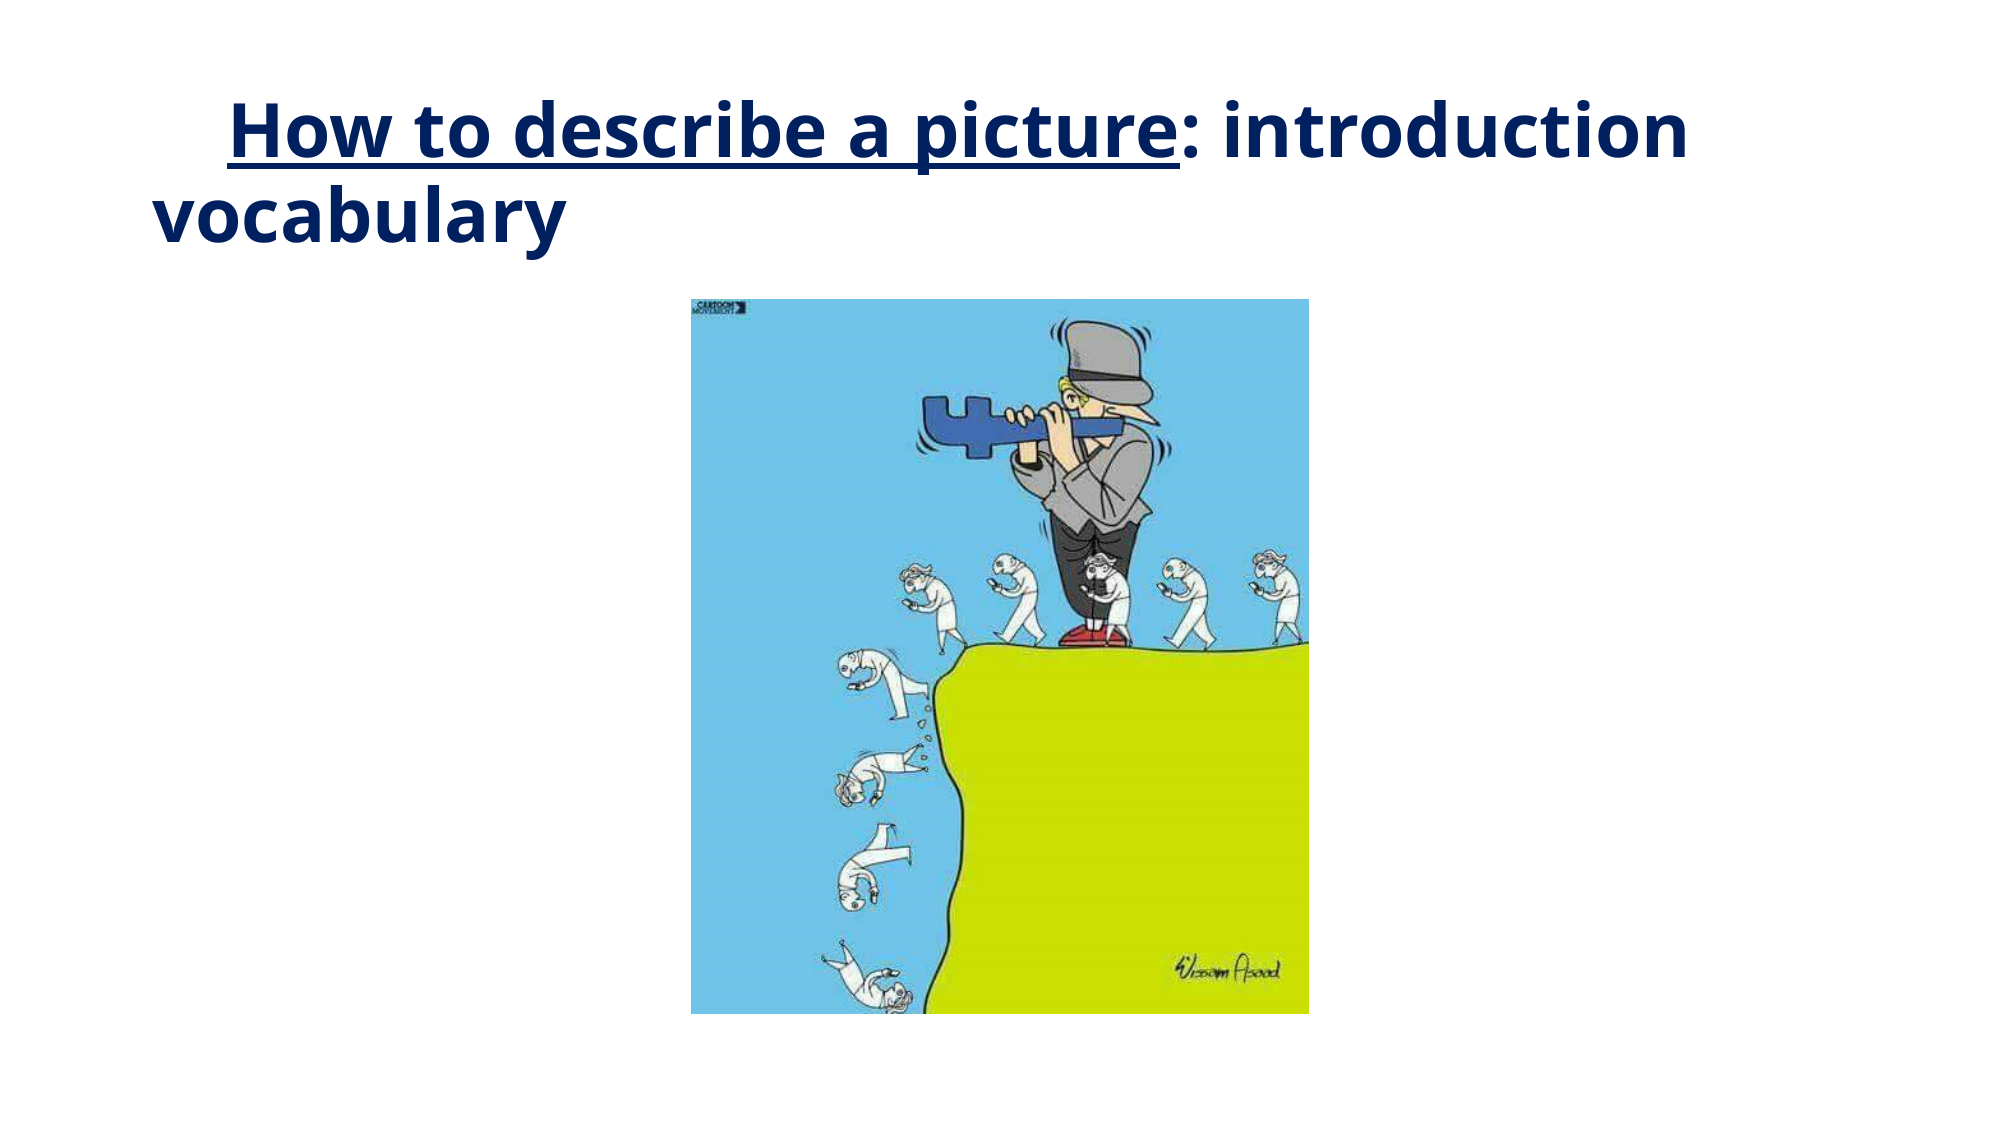

# How to describe a picture: introduction vocabulary